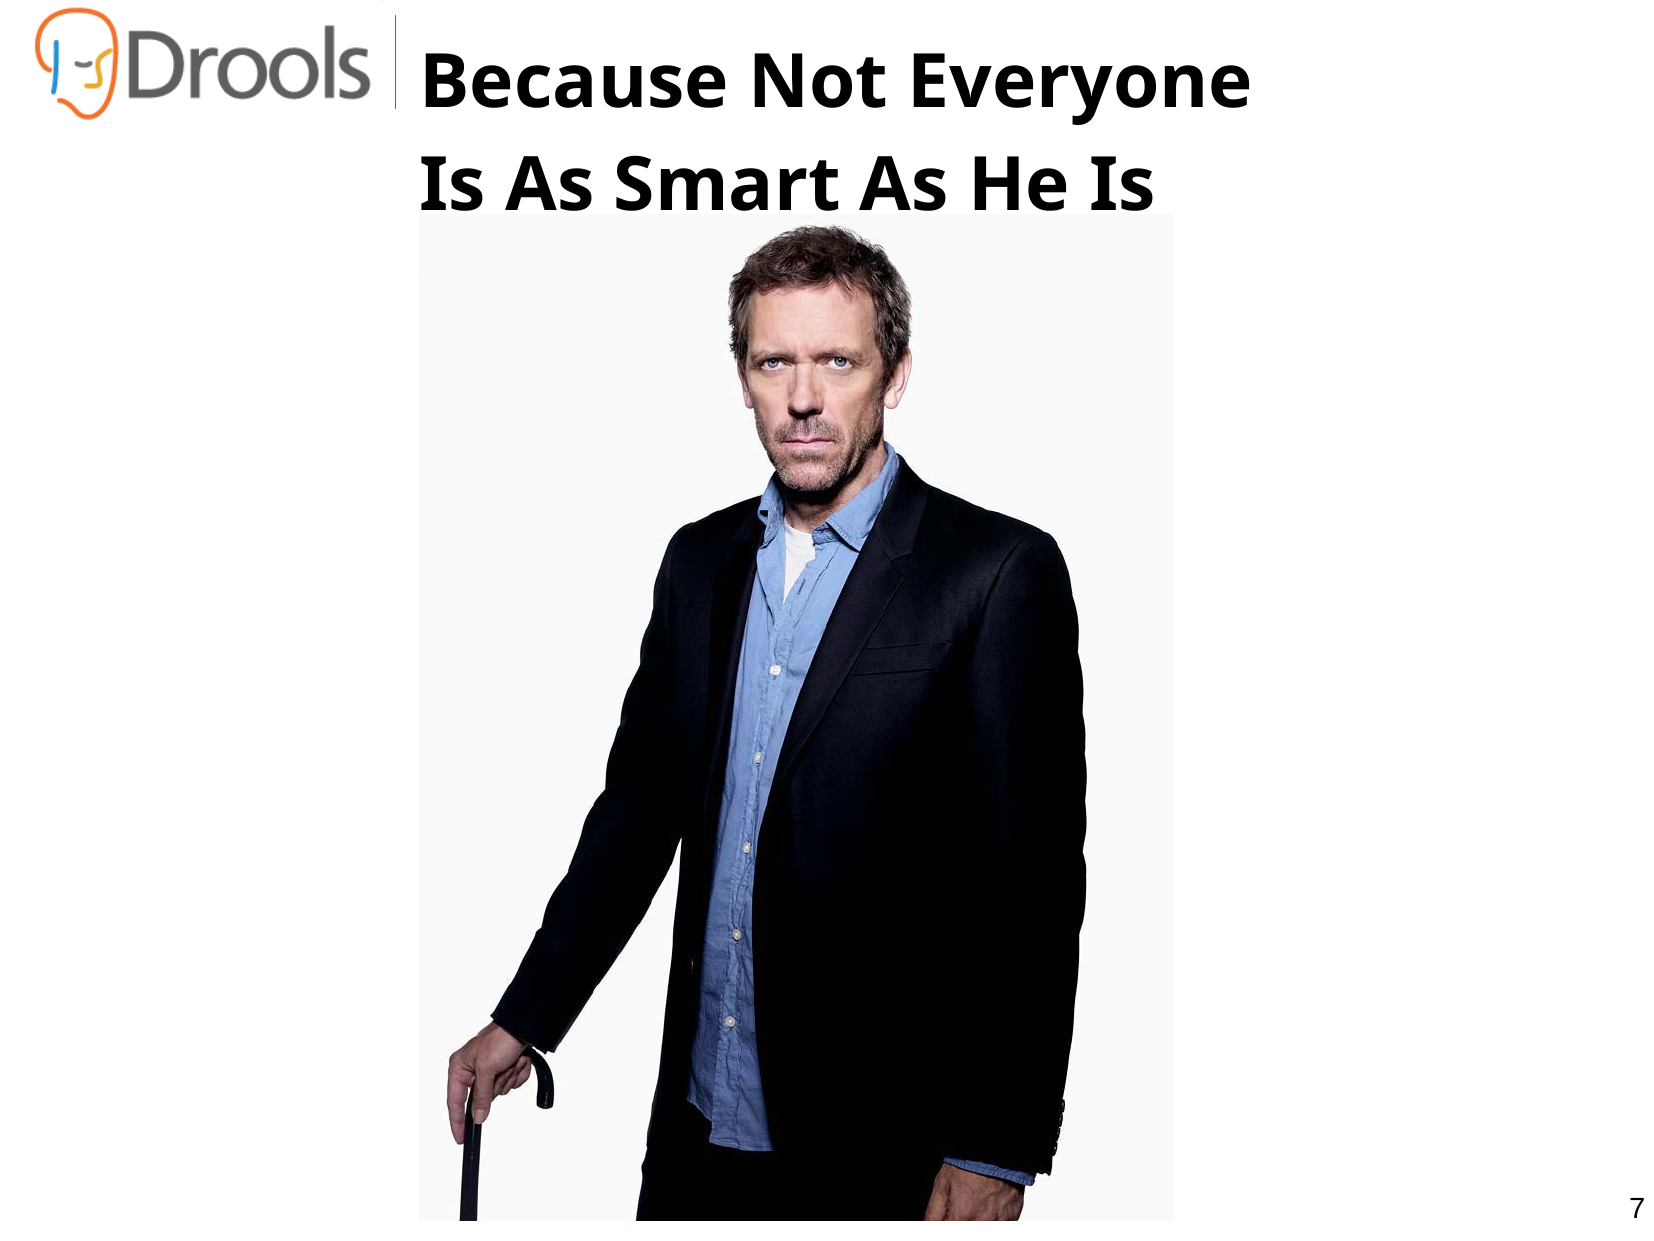

# Because Not Everyone Is As Smart As He Is